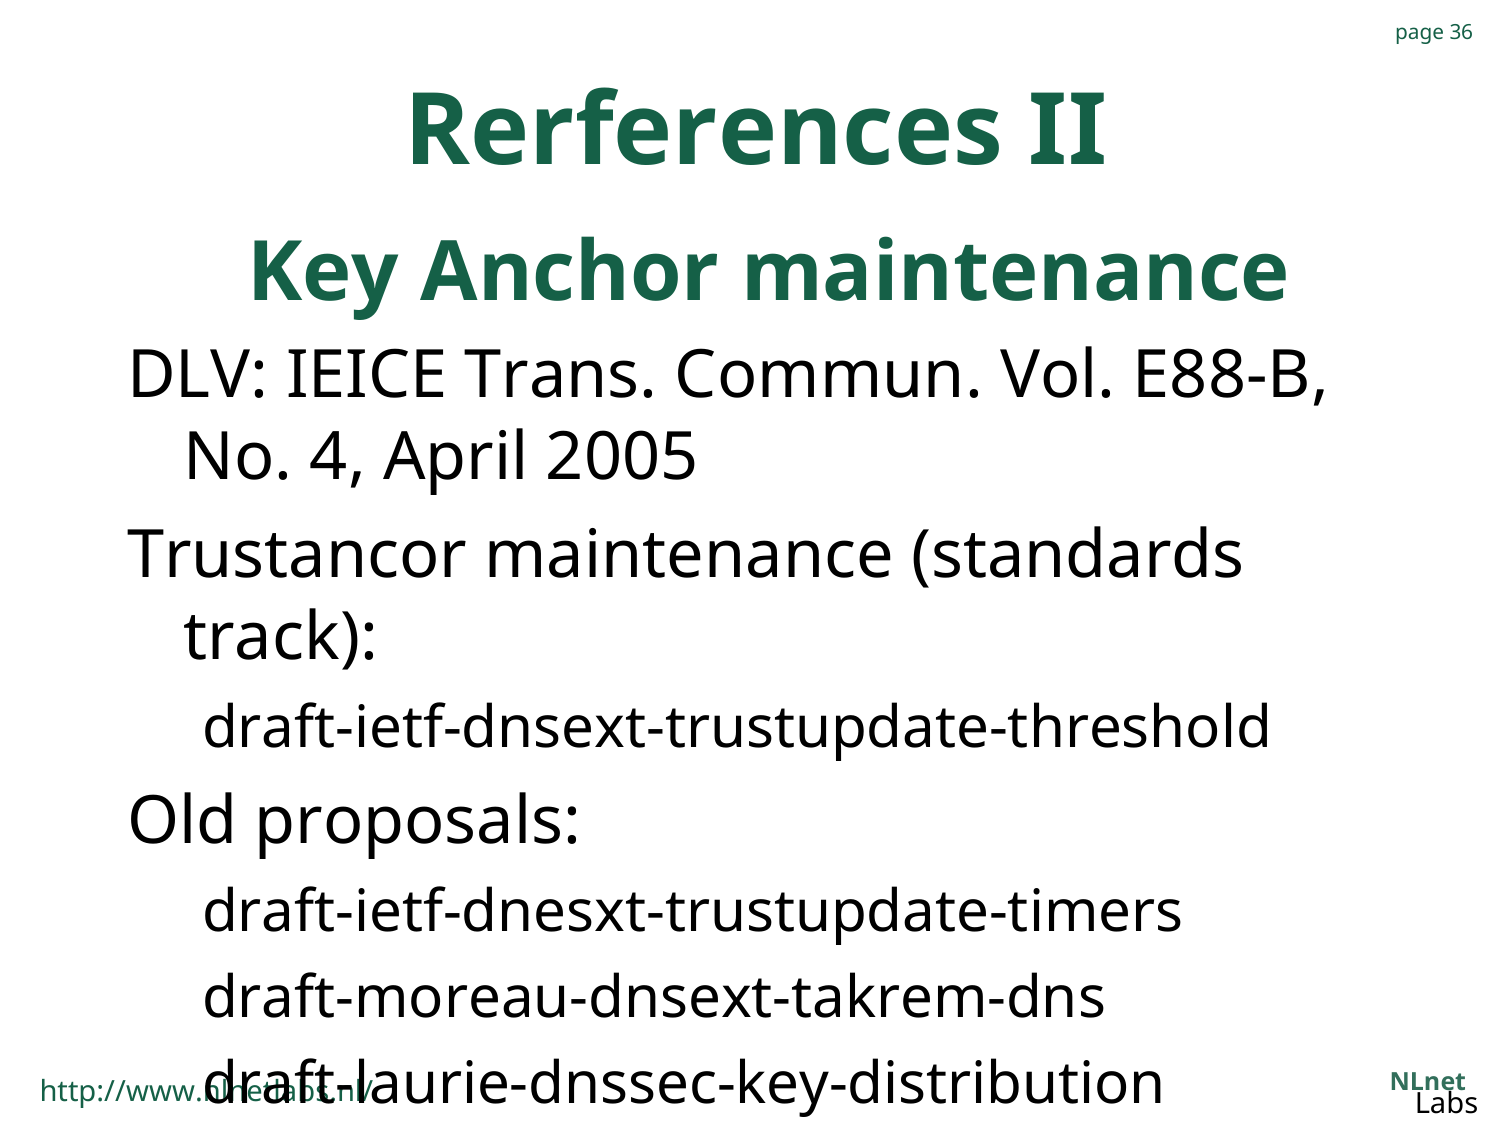

# Rerferences II Key Anchor maintenance
DLV: IEICE Trans. Commun. Vol. E88-B, No. 4, April 2005
Trustancor maintenance (standards track):
draft-ietf-dnsext-trustupdate-threshold
Old proposals:
draft-ietf-dnesxt-trustupdate-timers
draft-moreau-dnsext-takrem-dns
draft-laurie-dnssec-key-distribution